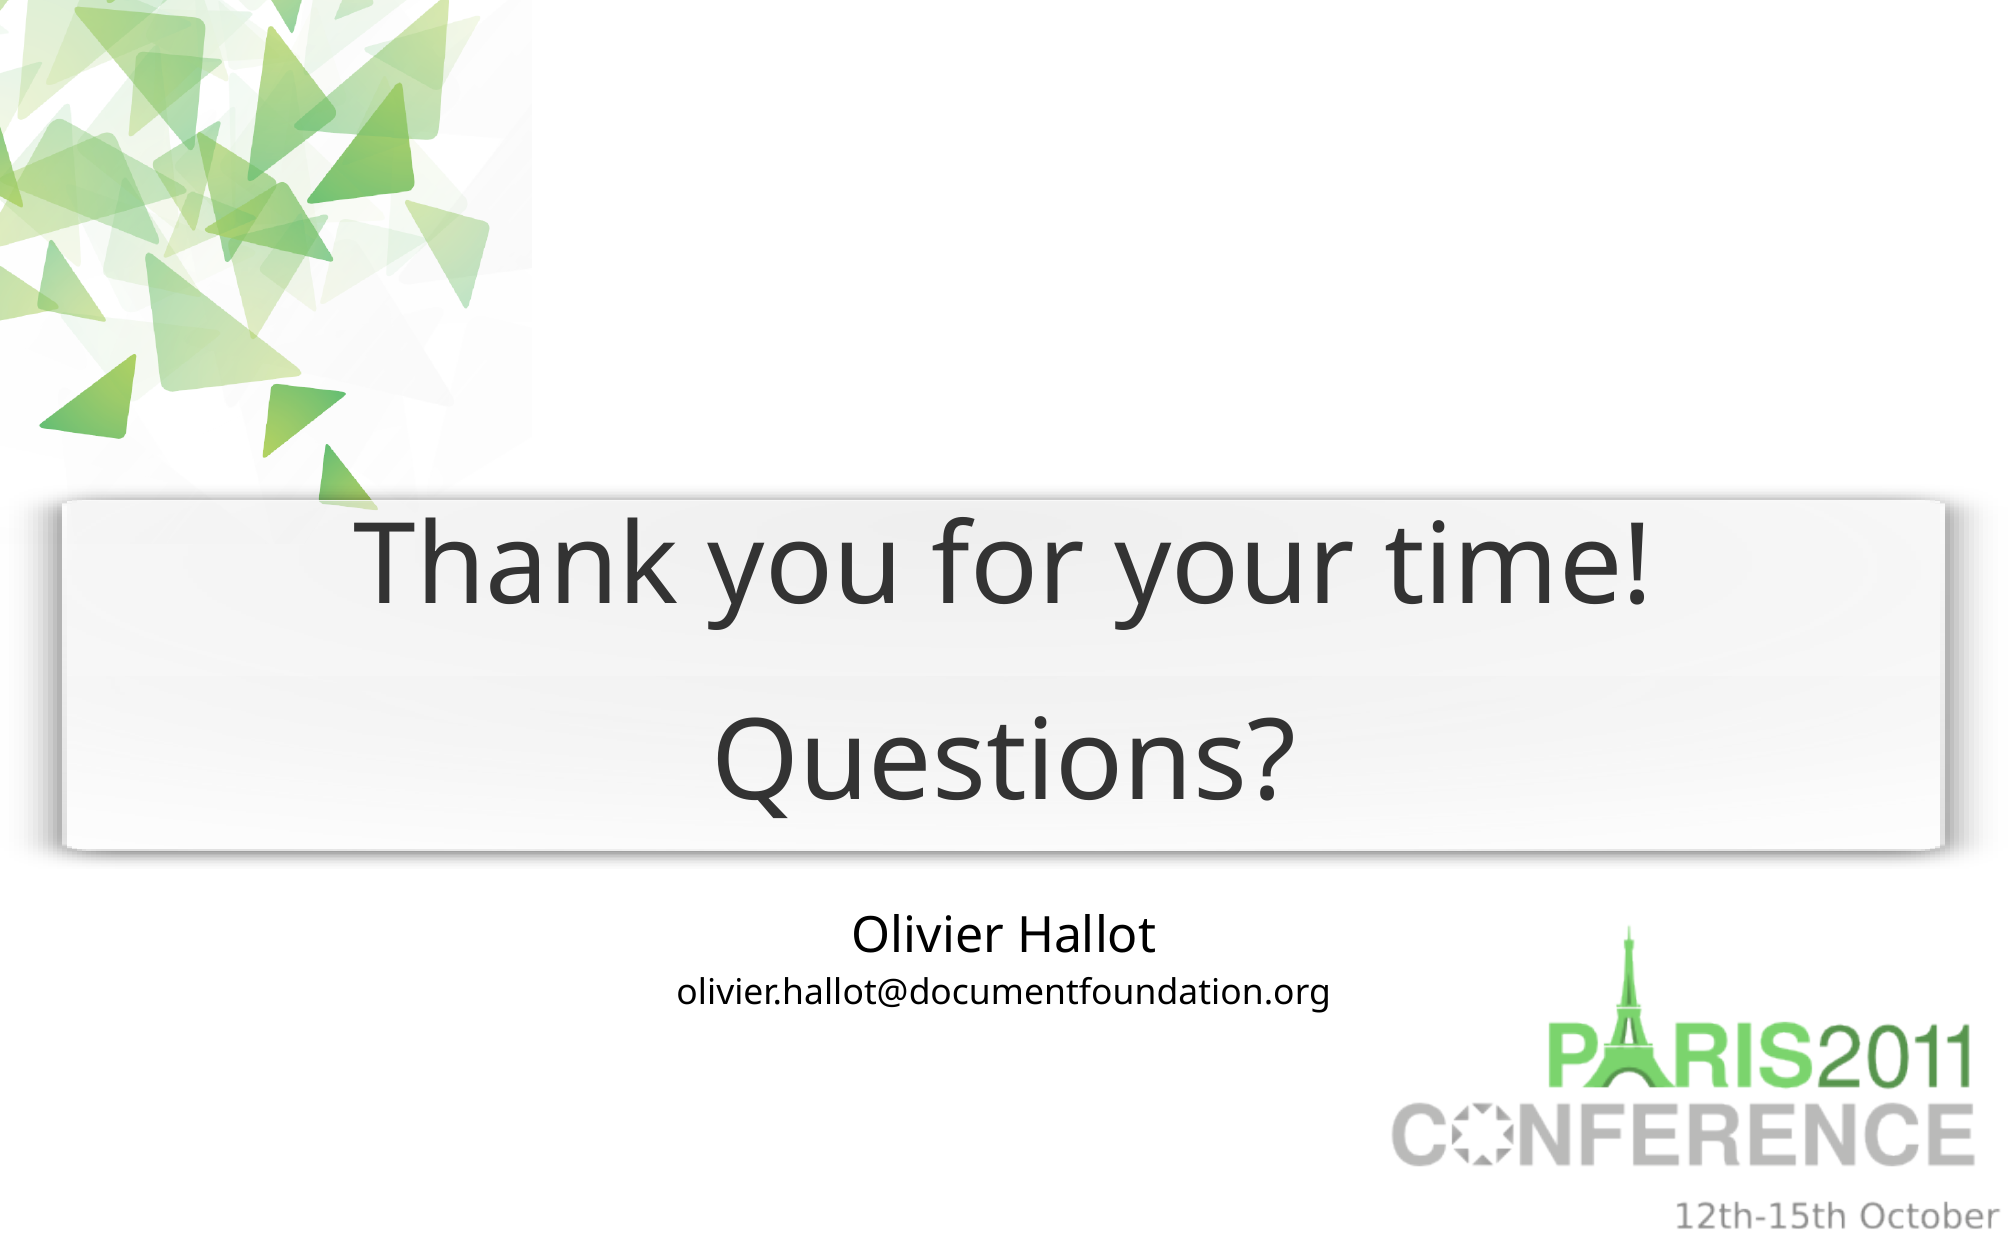

# Thank you for your time!
Olivier Hallot
olivier.hallot@documentfoundation.org
Questions?